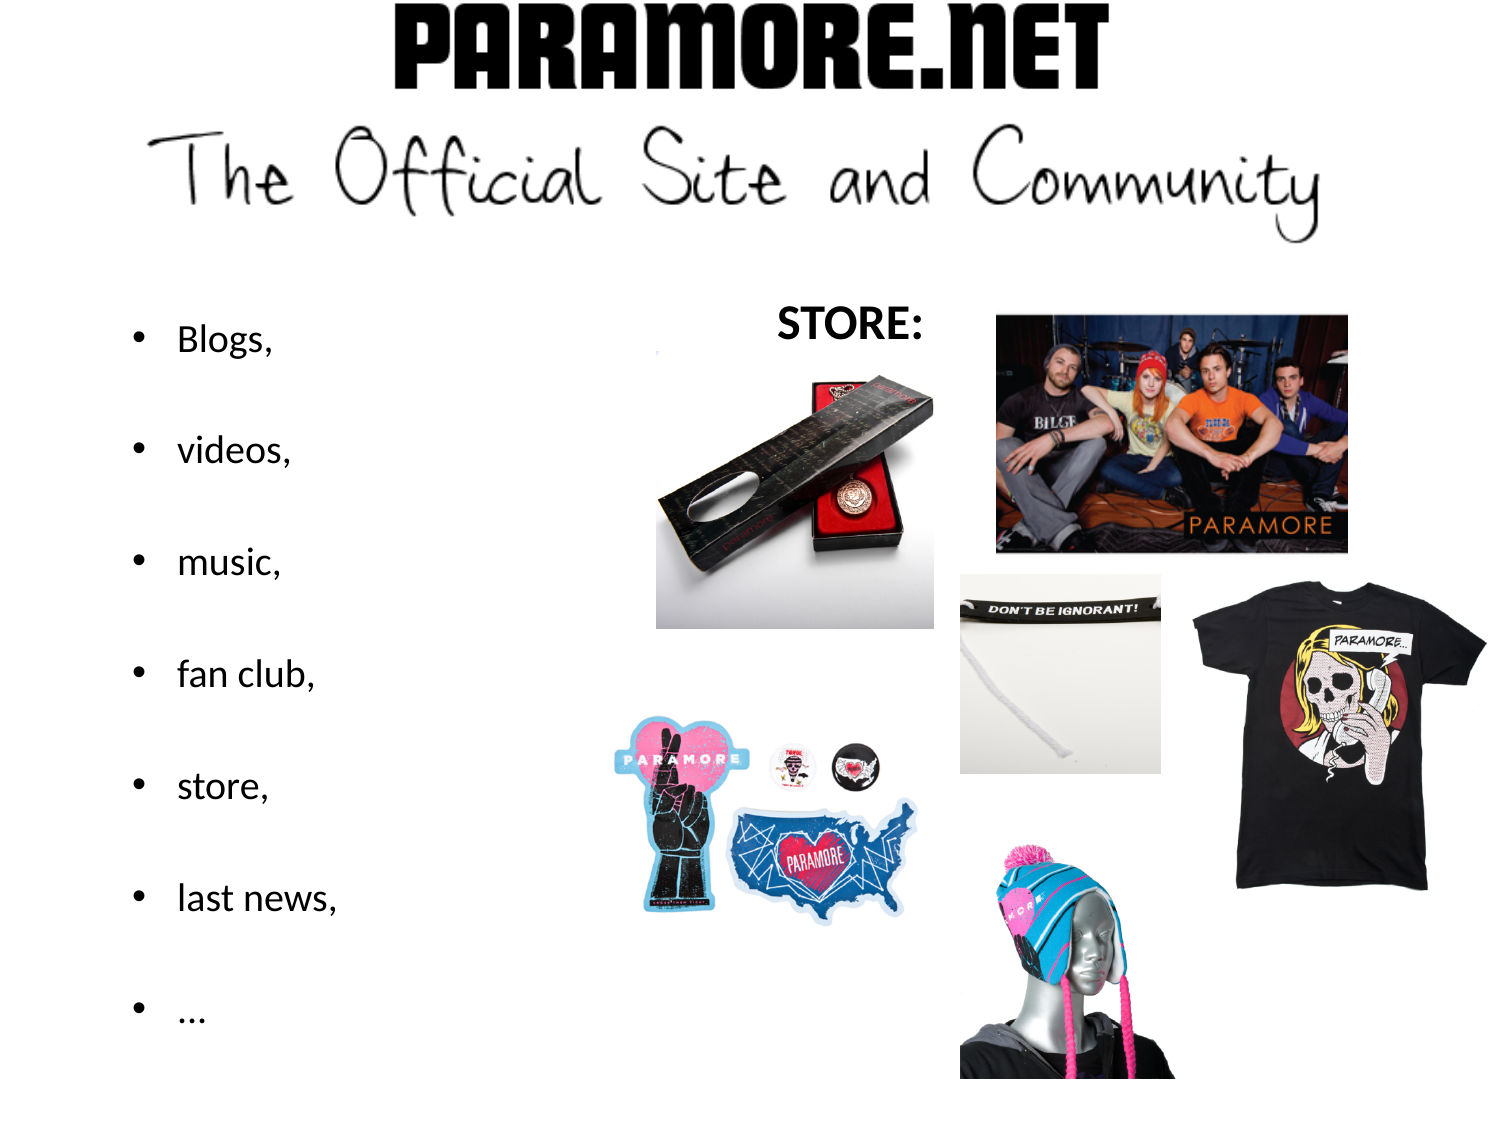

STORE:
# Blogs,
videos,
music,
fan club,
store,
last news,
...